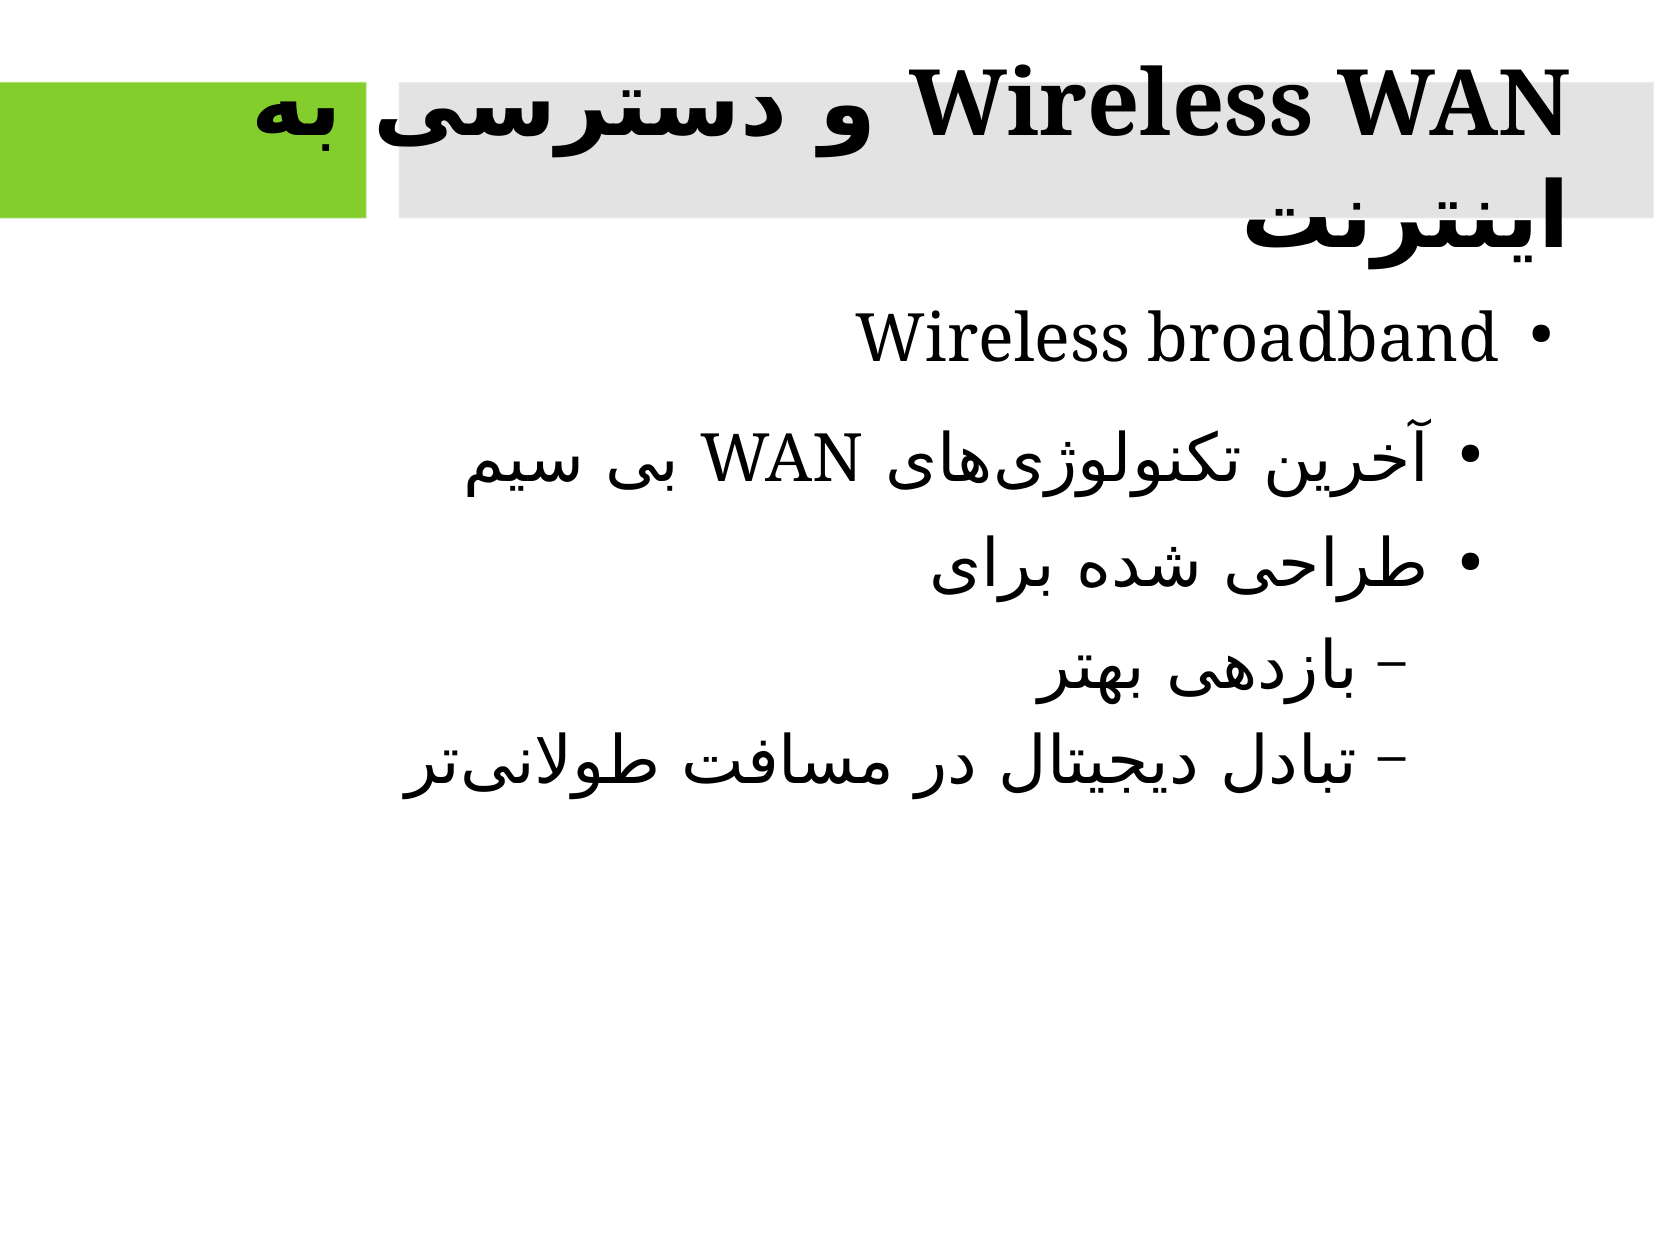

# Wireless WAN و دسترسی به اینترنت
Wireless broadband
آخرین تکنولوژی‌های WAN بی سیم
طراحی شده برای
بازدهی بهتر
تبادل دیجیتال در مسافت طولانی‌تر